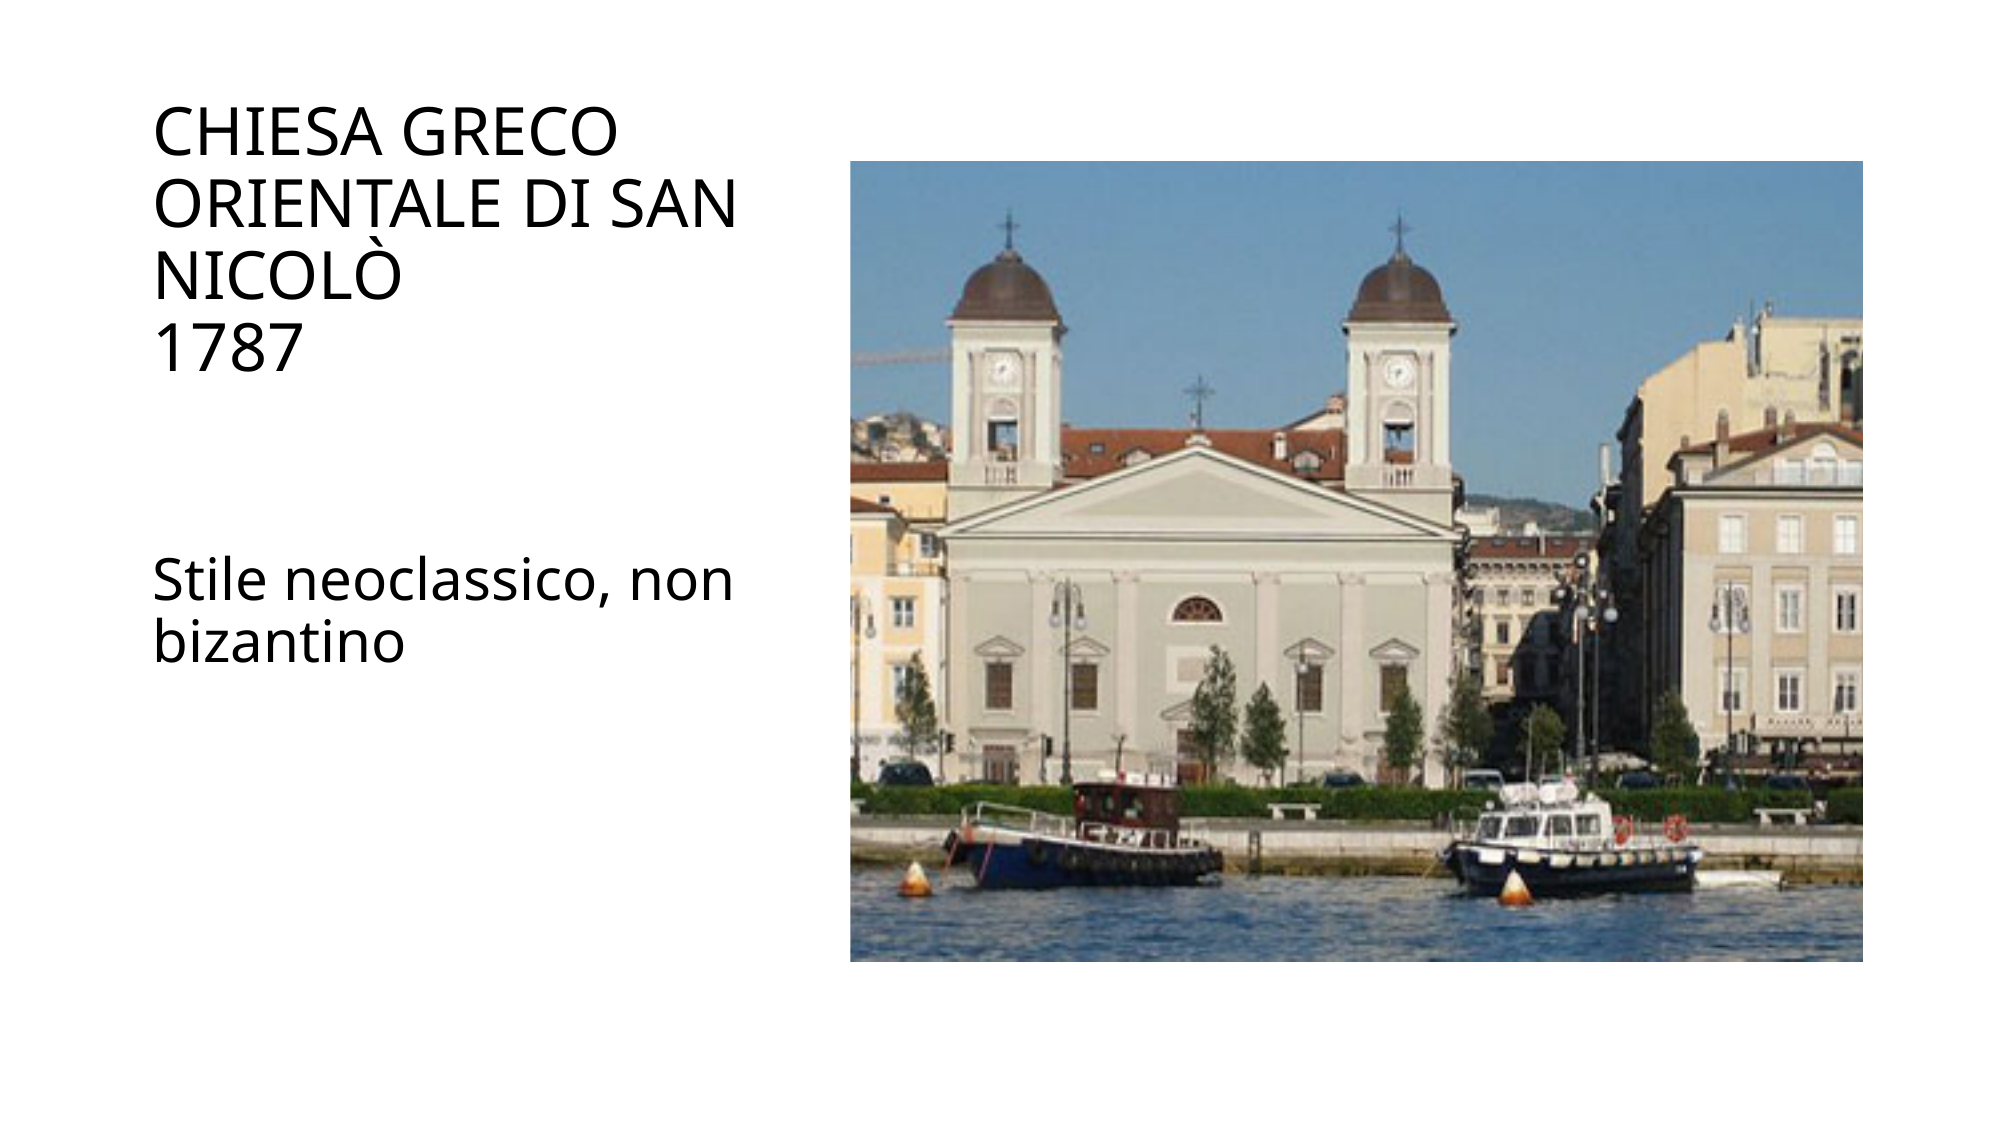

# CHIESA GRECO ORIENTALE DI SAN NICOLÒ 1787
Stile neoclassico, non bizantino